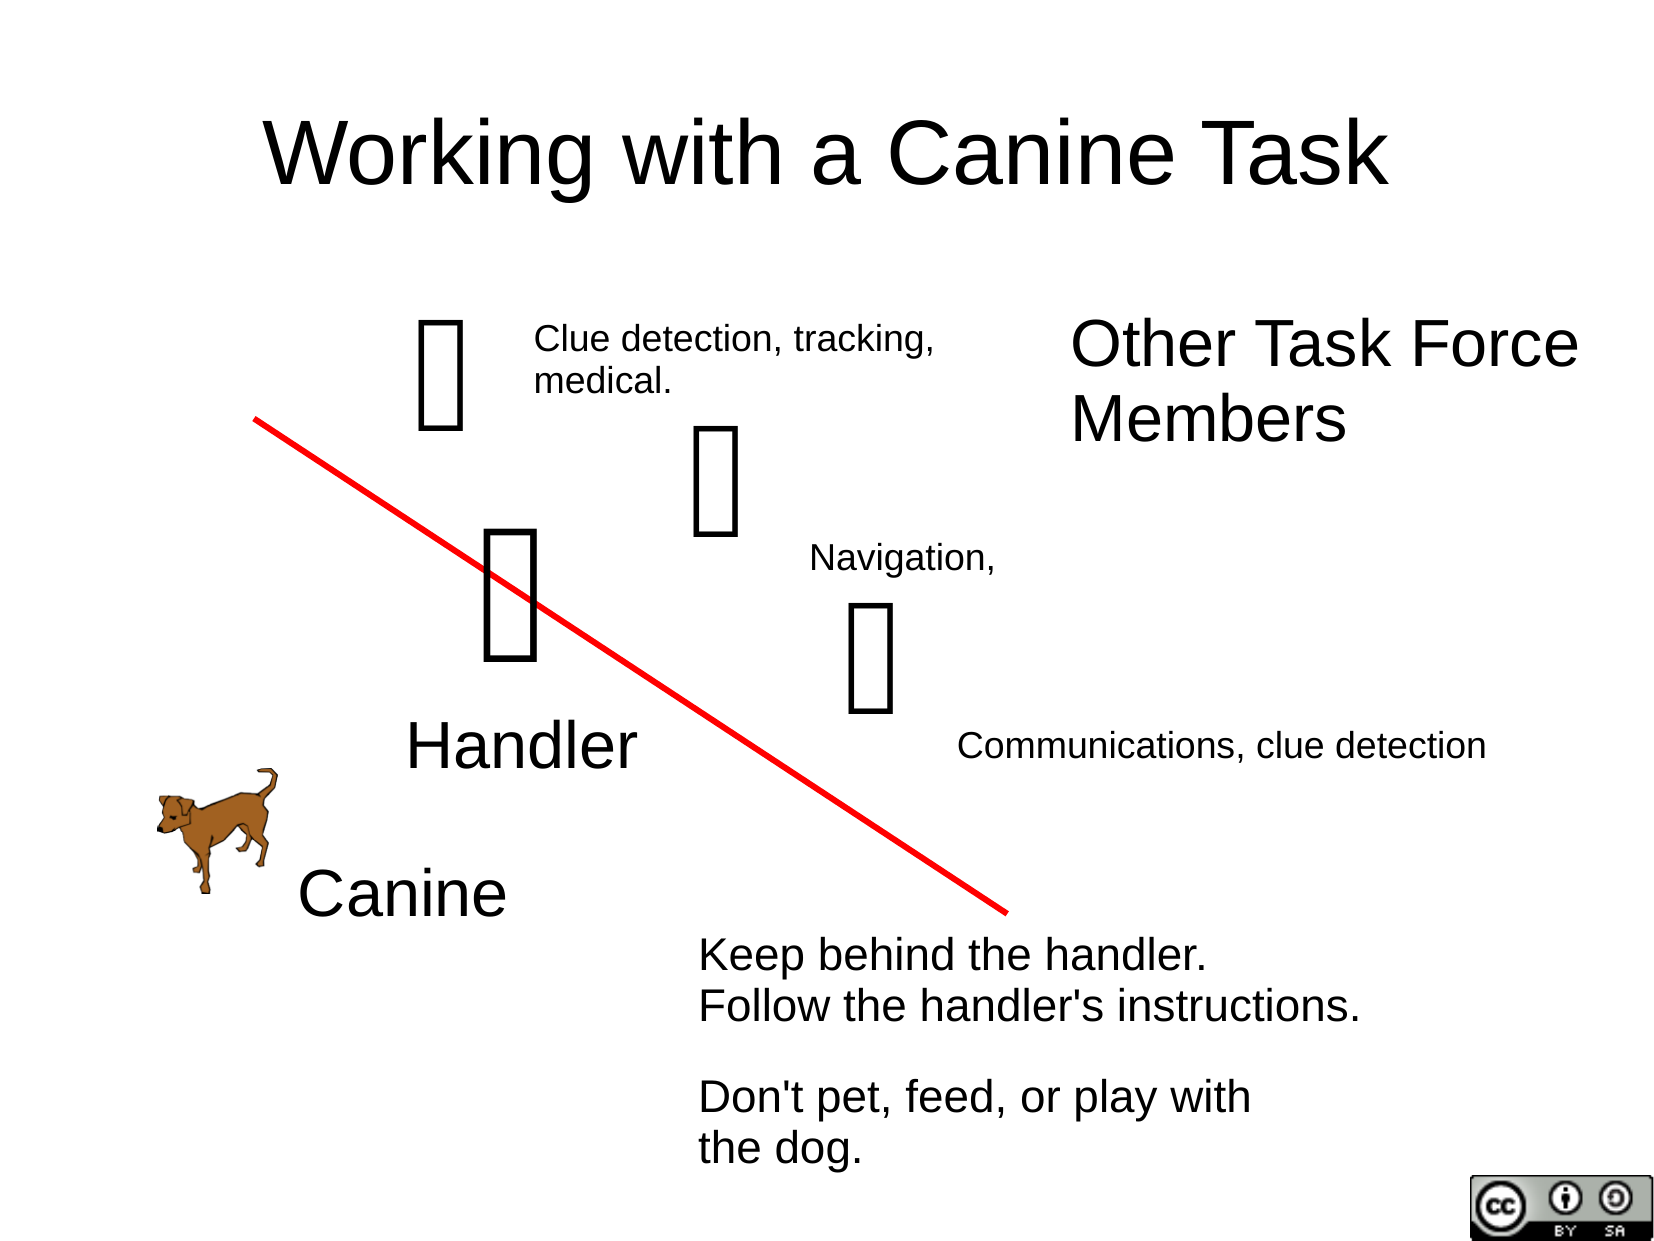

# Working with a Canine Task
Other Task Force
Members

Clue detection, tracking,
medical.


Navigation,

Handler
Communications, clue detection
Canine
Keep behind the handler.
Follow the handler's instructions.
Don't pet, feed, or play with
the dog.